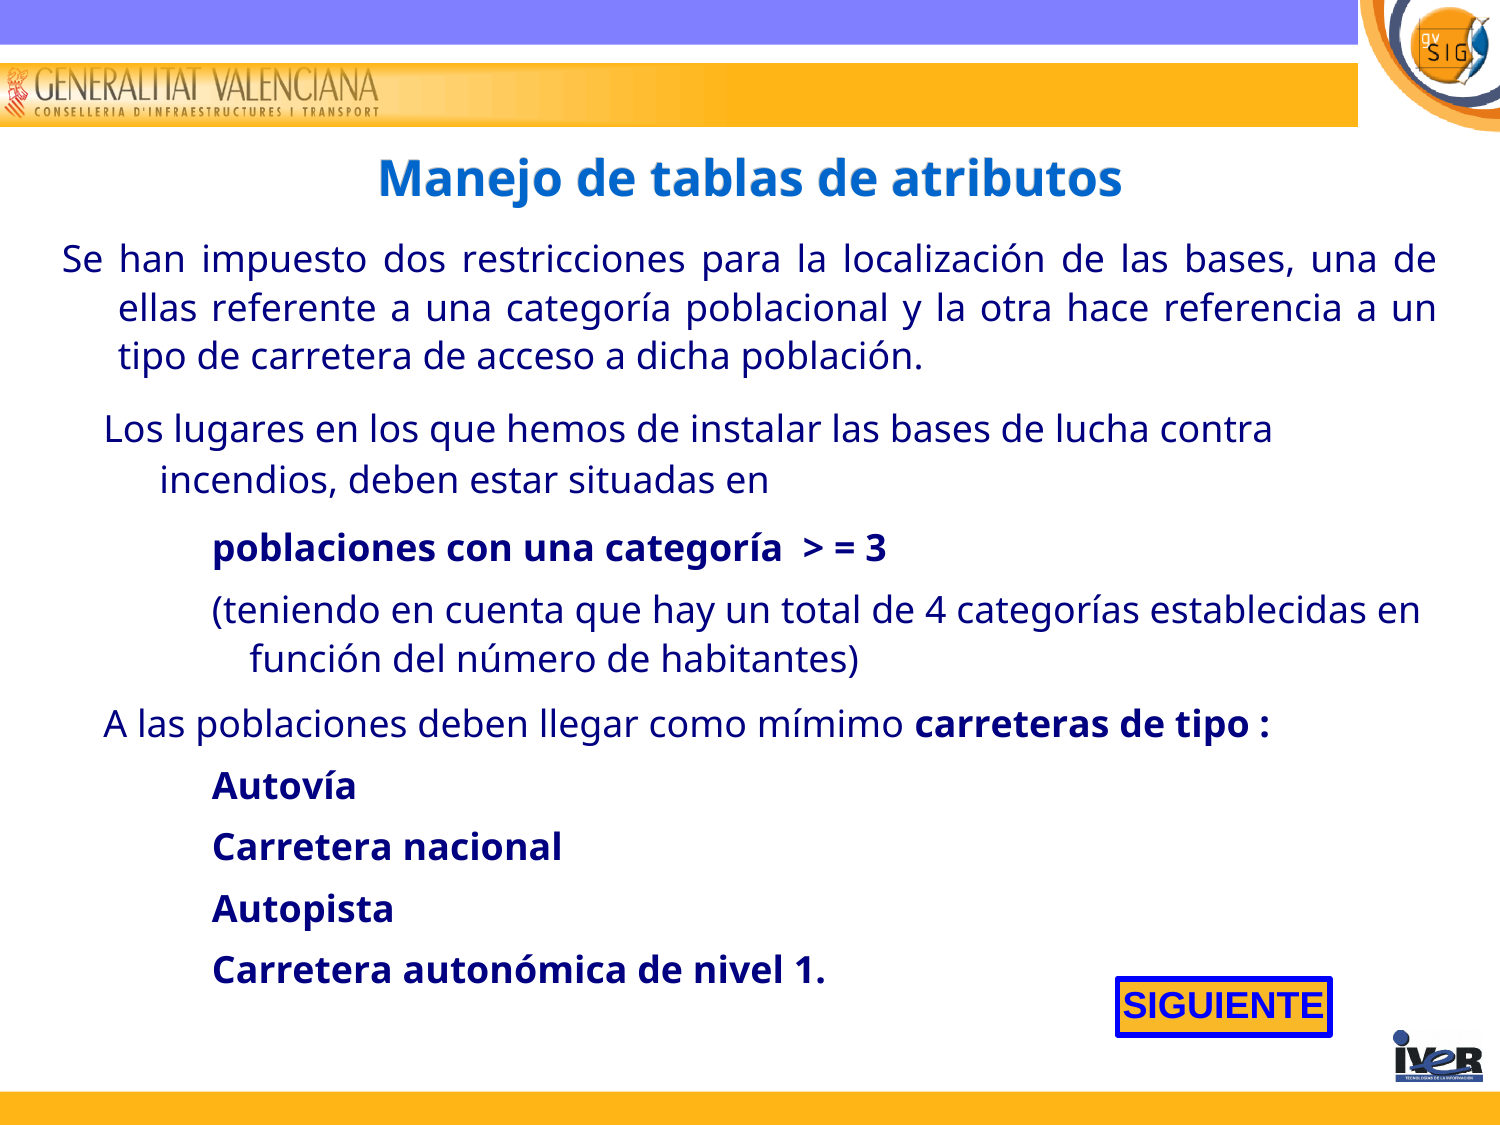

# Manejo de tablas de atributos
Se han impuesto dos restricciones para la localización de las bases, una de ellas referente a una categoría poblacional y la otra hace referencia a un tipo de carretera de acceso a dicha población.
Los lugares en los que hemos de instalar las bases de lucha contra incendios, deben estar situadas en
poblaciones con una categoría > = 3
(teniendo en cuenta que hay un total de 4 categorías establecidas en función del número de habitantes)
A las poblaciones deben llegar como mímimo carreteras de tipo :
Autovía
Carretera nacional
Autopista
Carretera autonómica de nivel 1.
SIGUIENTE